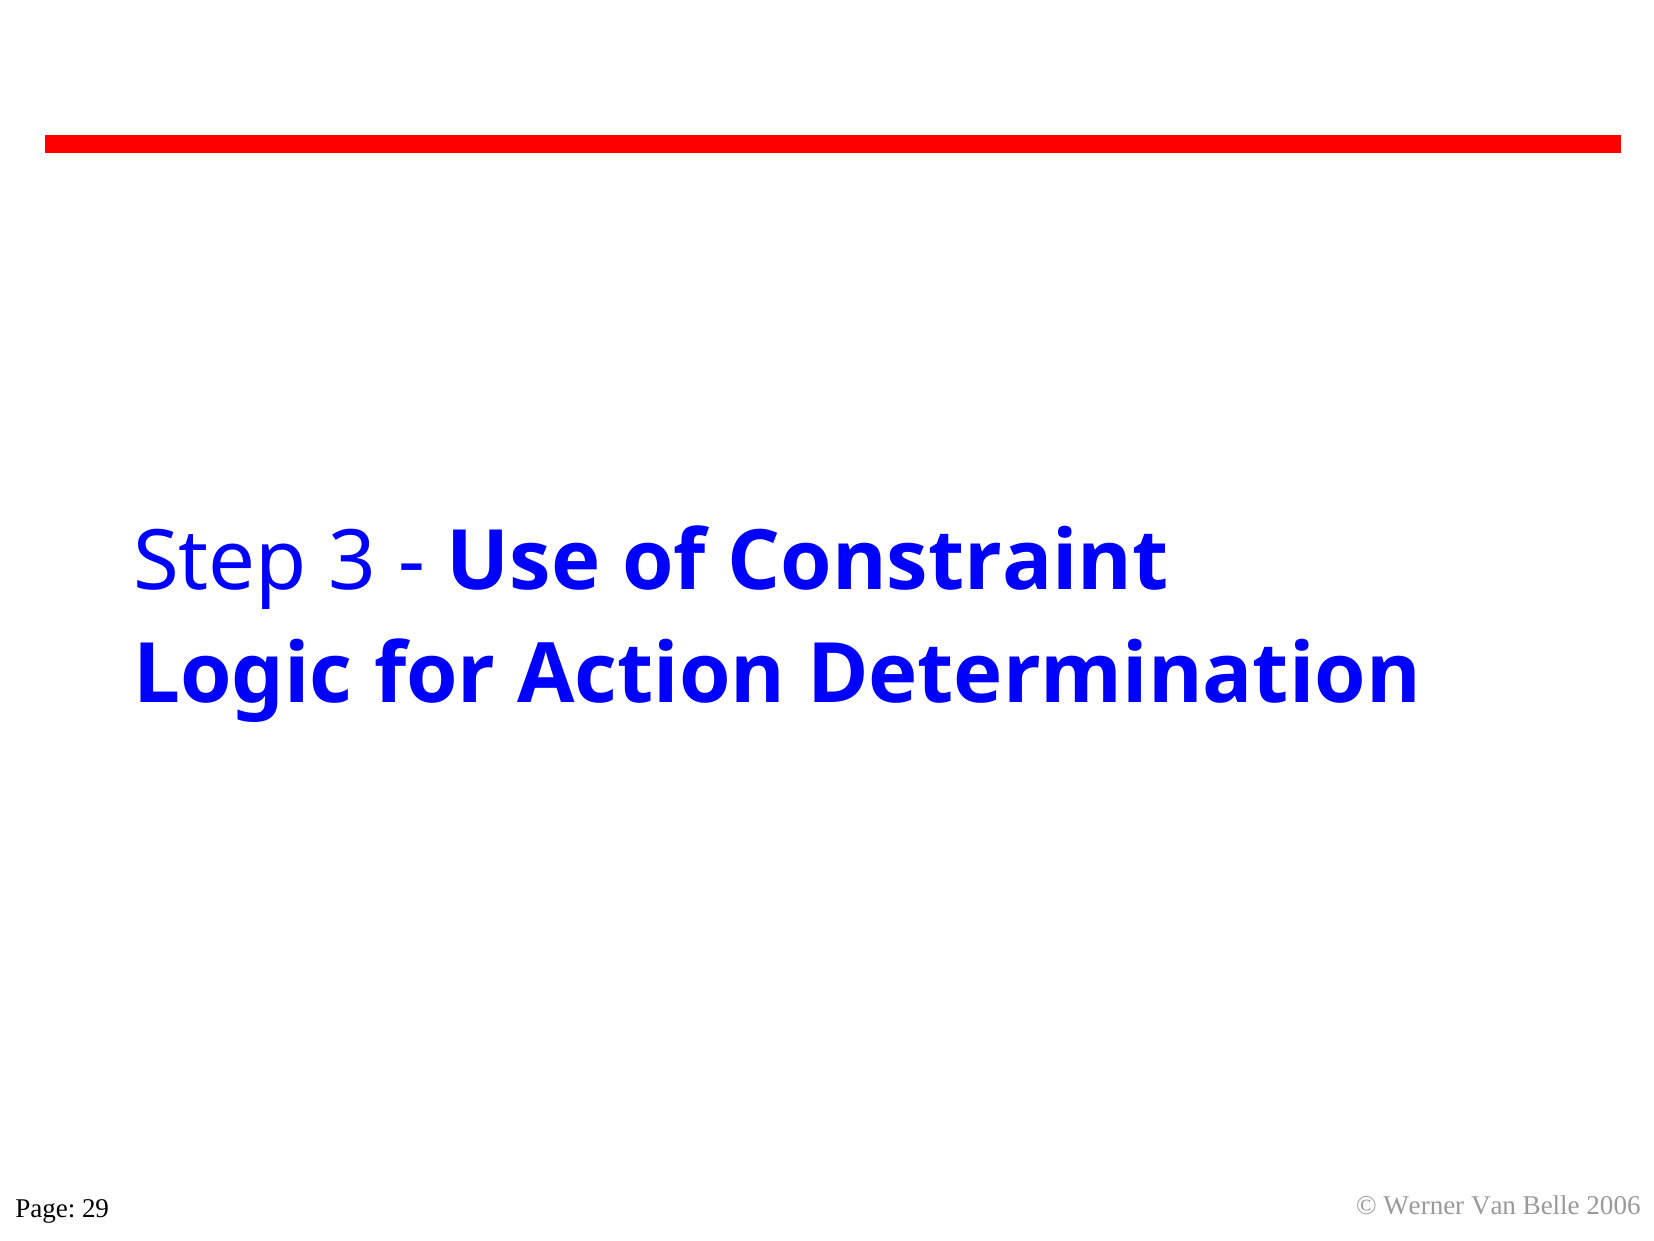

# Step 3 - Use of Constraint Logic for Action Determination